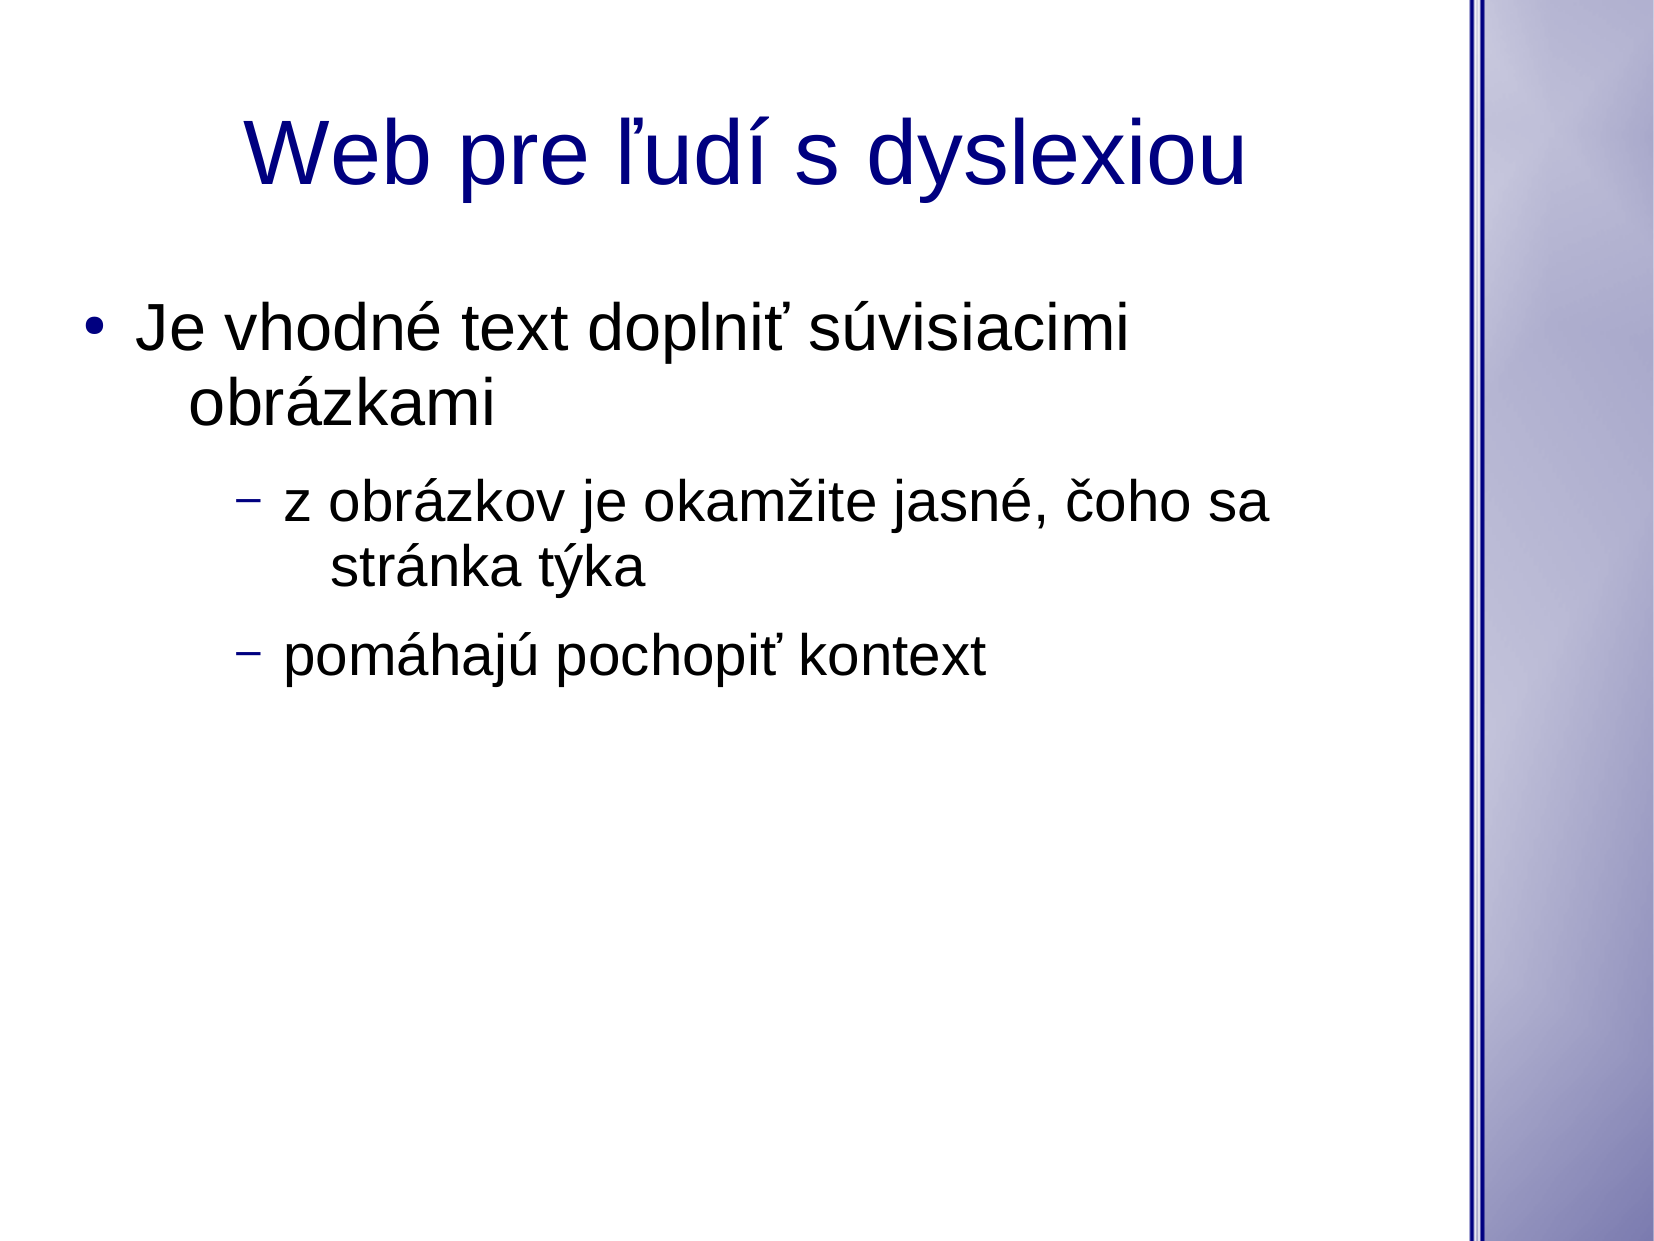

# Web pre ľudí s dyslexiou
Je vhodné text doplniť súvisiacimi obrázkami
z obrázkov je okamžite jasné, čoho sa stránka týka
pomáhajú pochopiť kontext